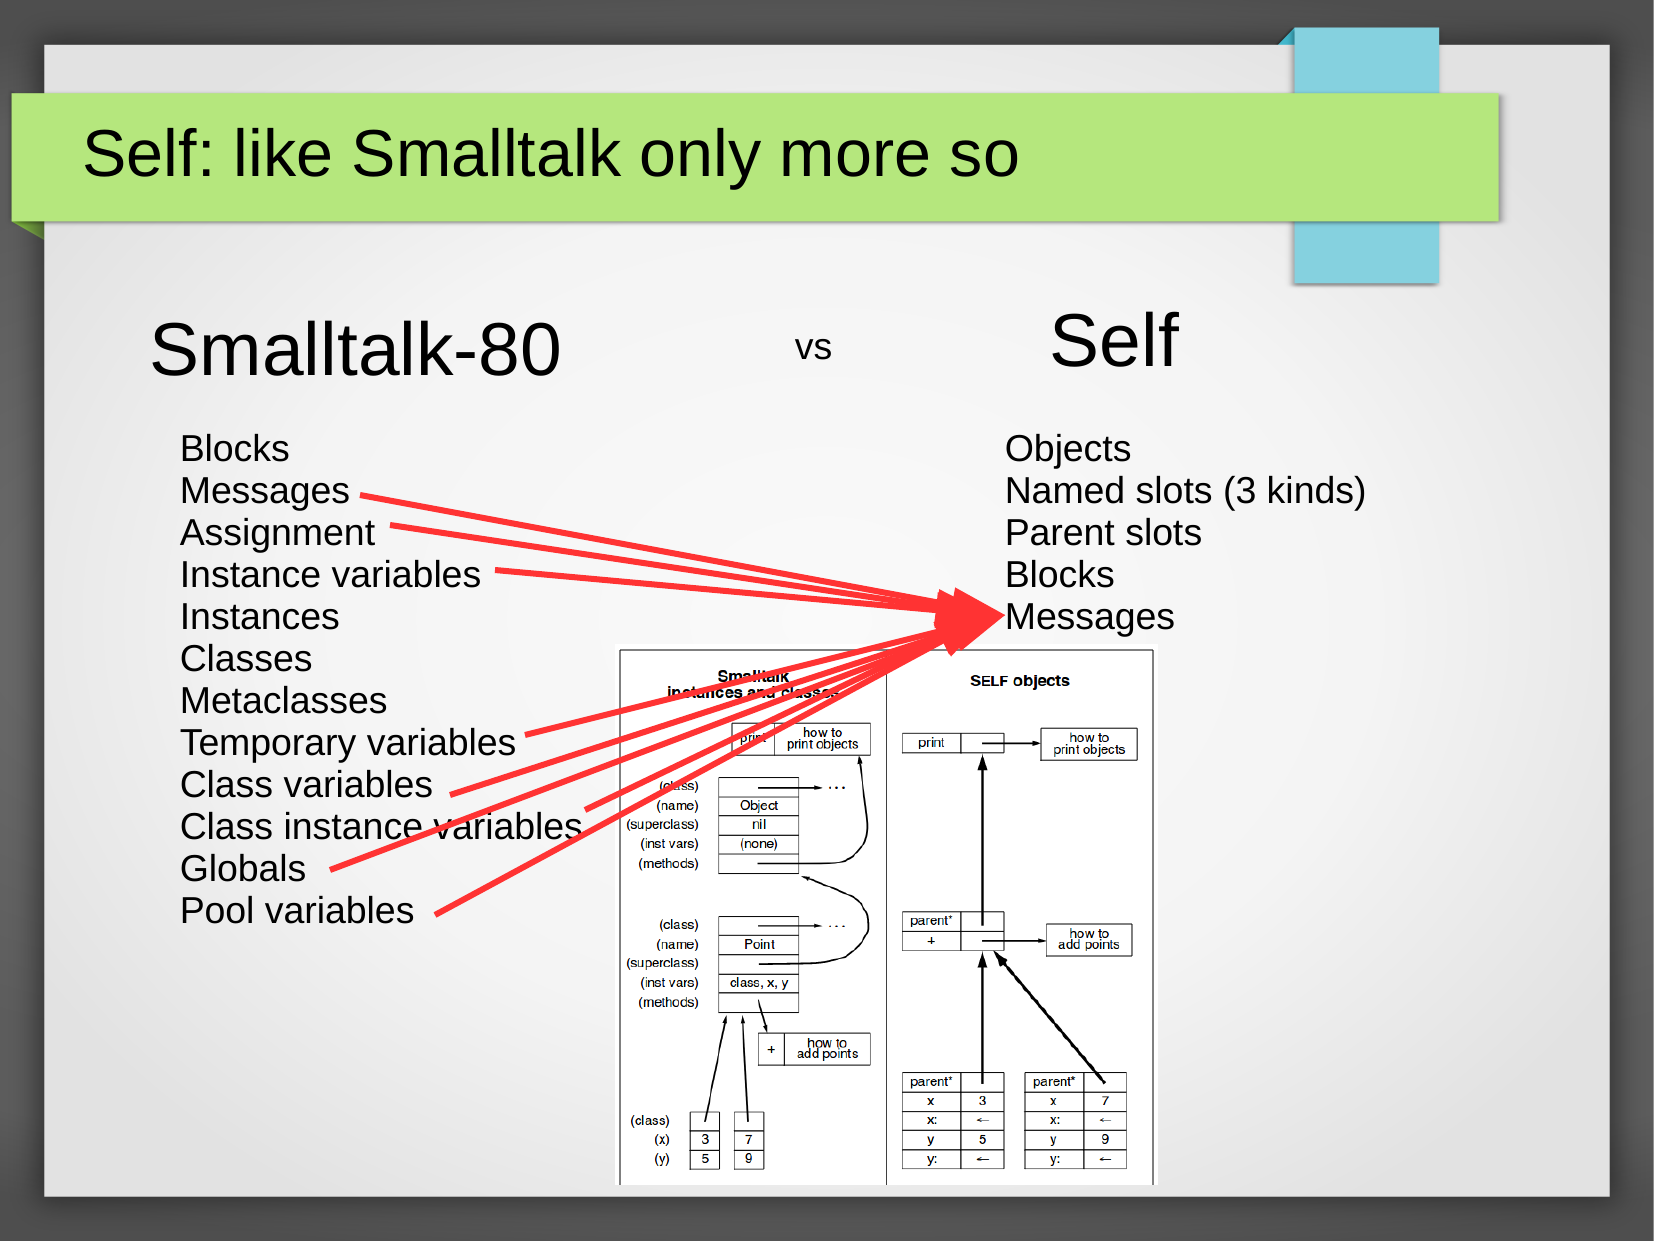

# Self: like Smalltalk only more so
Self
Smalltalk-80
vs
Blocks
Messages
Assignment
Instance variables
Instances
Classes
Metaclasses
Temporary variables
Class variables
Class instance variables
Globals
Pool variables
Objects
Named slots (3 kinds)
Parent slots
Blocks
Messages